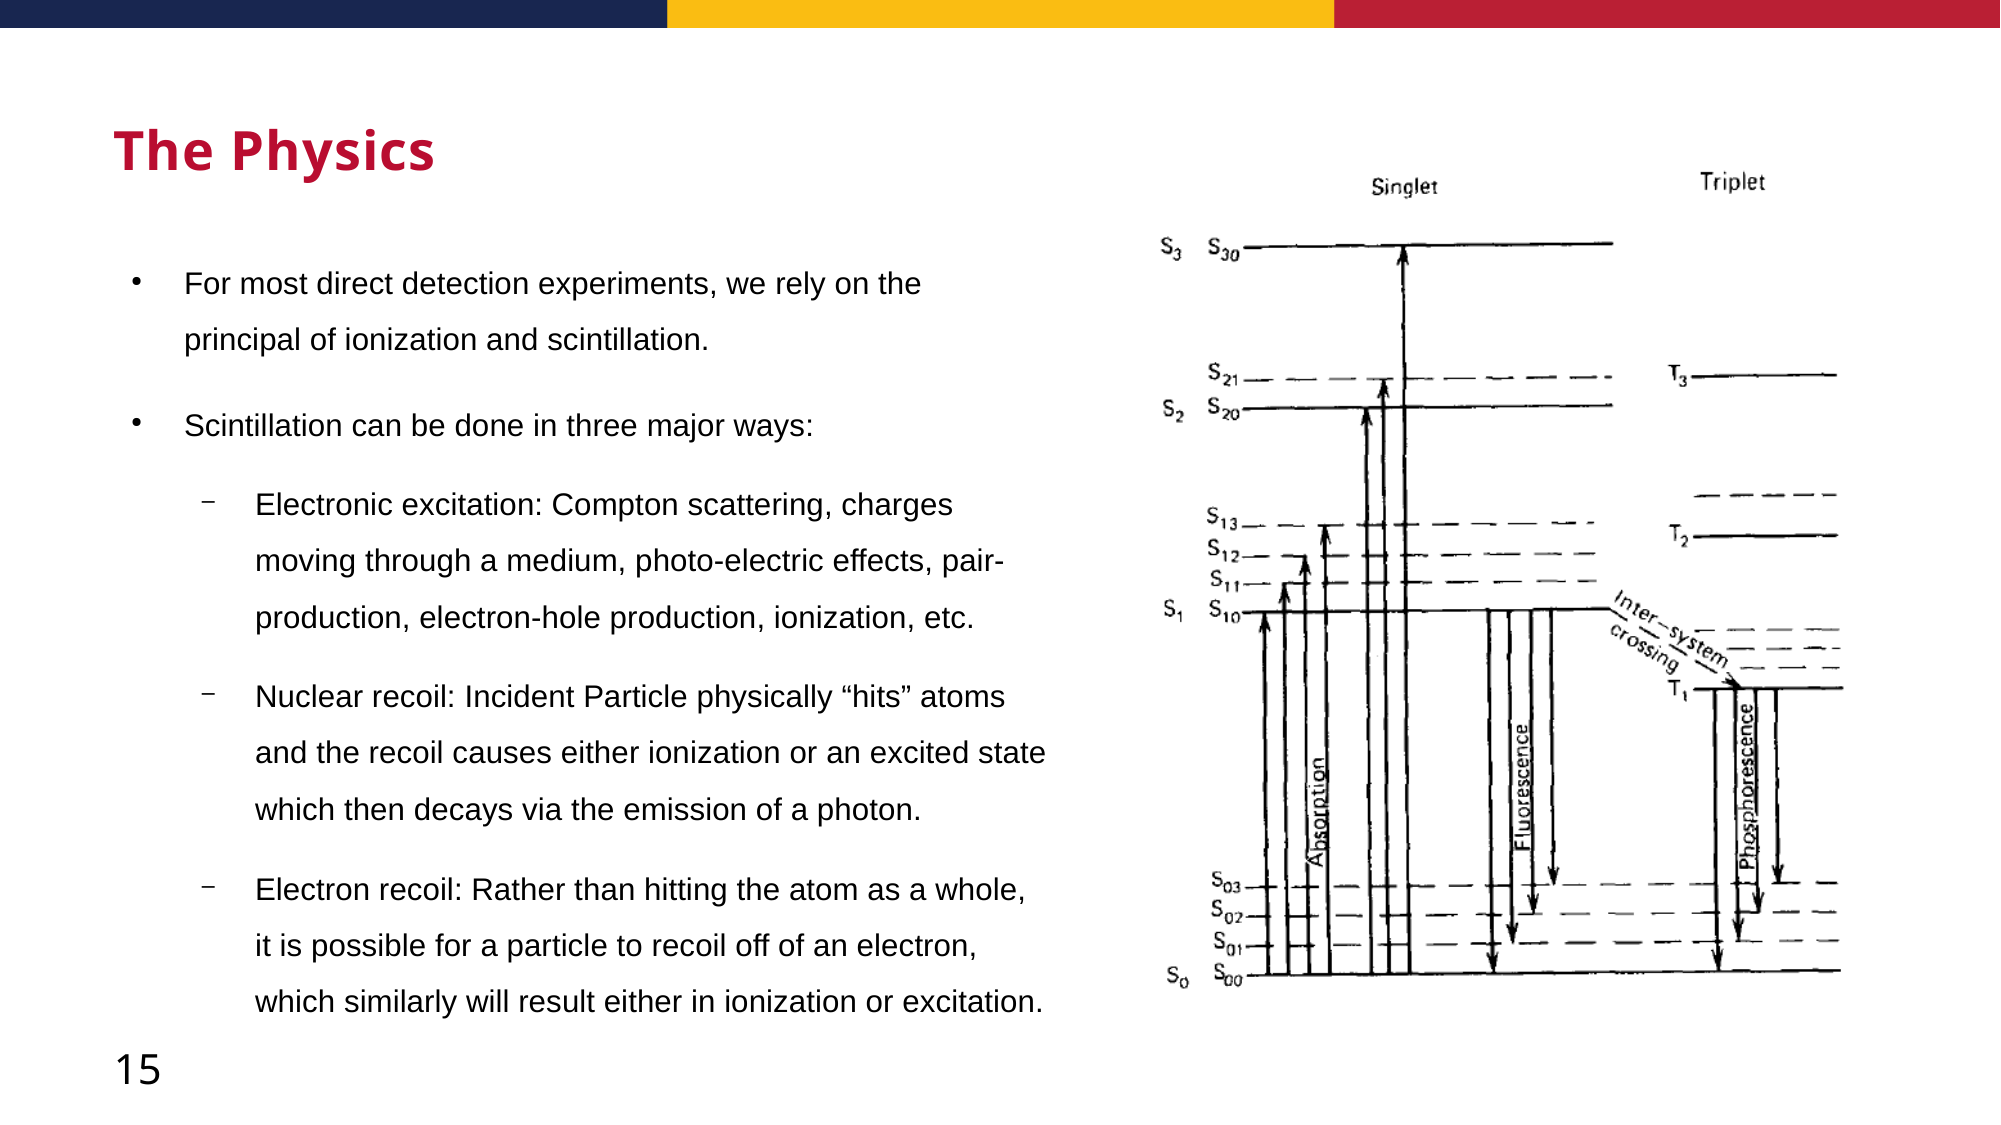

# The Physics
For most direct detection experiments, we rely on the principal of ionization and scintillation.
Scintillation can be done in three major ways:
Electronic excitation: Compton scattering, charges moving through a medium, photo-electric effects, pair-production, electron-hole production, ionization, etc.
Nuclear recoil: Incident Particle physically “hits” atoms and the recoil causes either ionization or an excited state which then decays via the emission of a photon.
Electron recoil: Rather than hitting the atom as a whole, it is possible for a particle to recoil off of an electron, which similarly will result either in ionization or excitation.